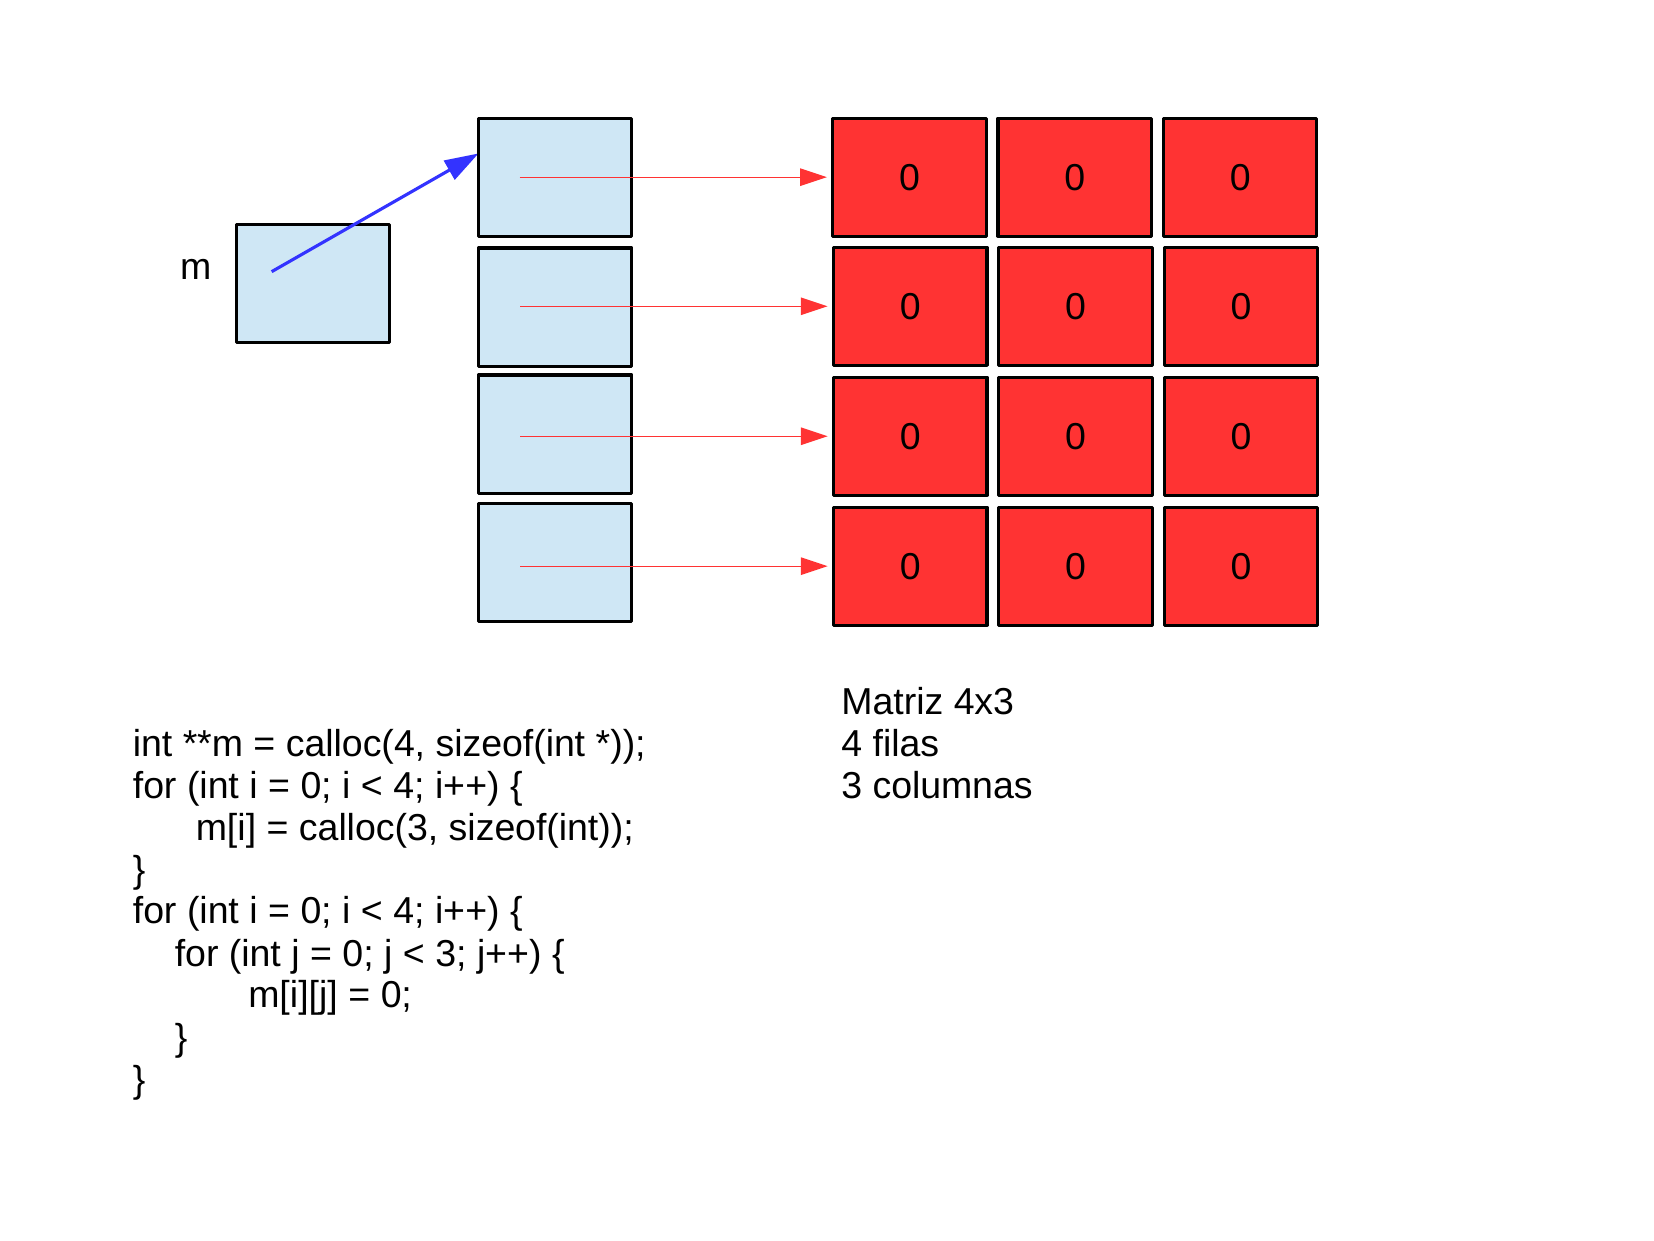

0
0
0
m
0
0
0
0
0
0
0
0
0
Matriz 4x3
4 filas
3 columnas
int **m = calloc(4, sizeof(int *));
for (int i = 0; i < 4; i++) {
 m[i] = calloc(3, sizeof(int));
}
for (int i = 0; i < 4; i++) {
 for (int j = 0; j < 3; j++) {
 m[i][j] = 0;
 }
}